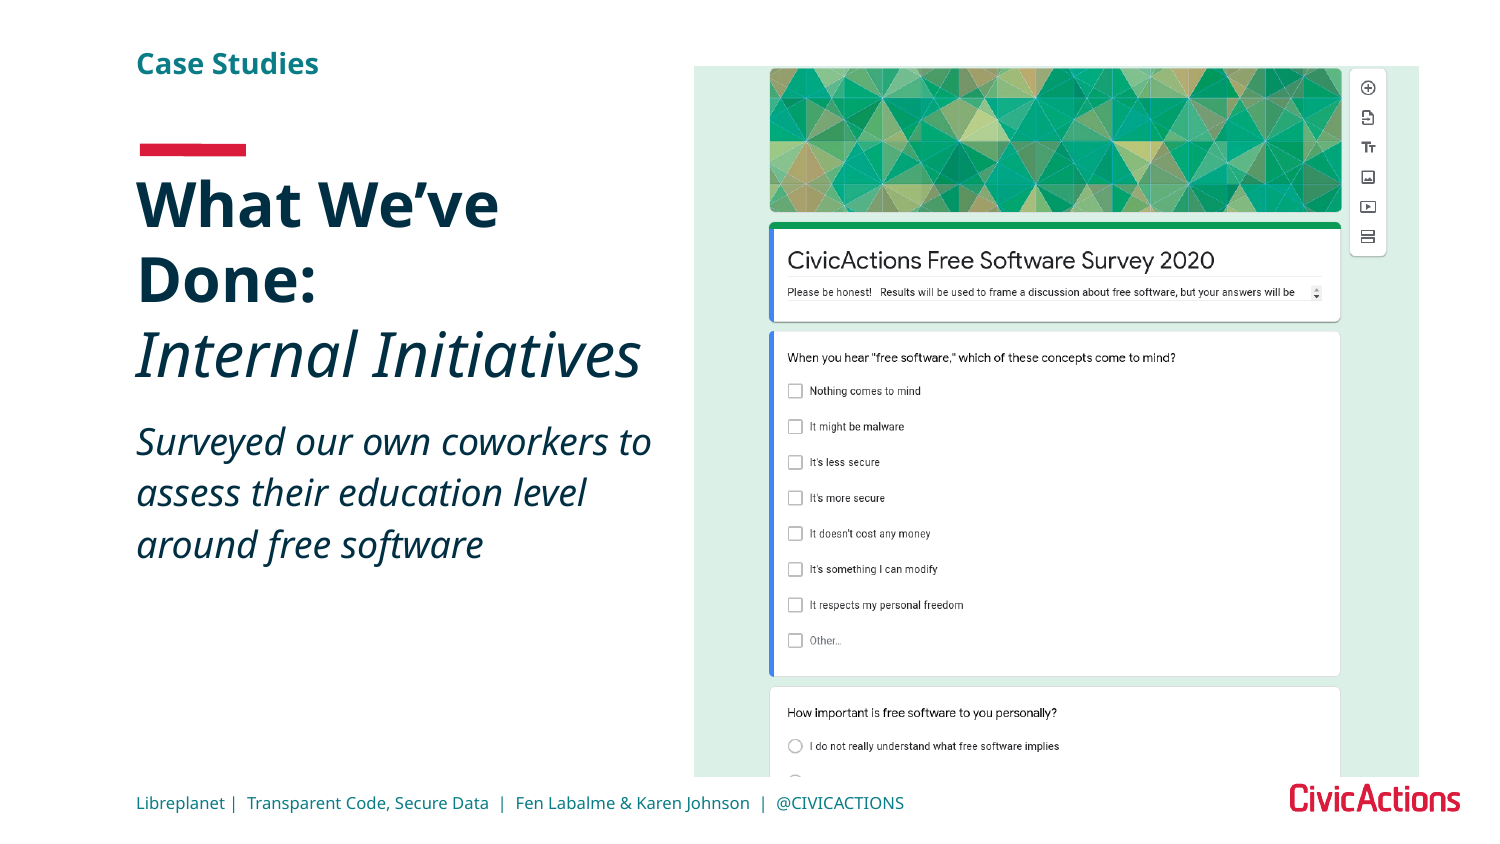

# Case Studies
What We’ve Done:
Internal Initiatives
Surveyed our own coworkers to assess their education level around free software
Libreplanet | Transparent Code, Secure Data | Fen Labalme & Karen Johnson | @CIVICACTIONS